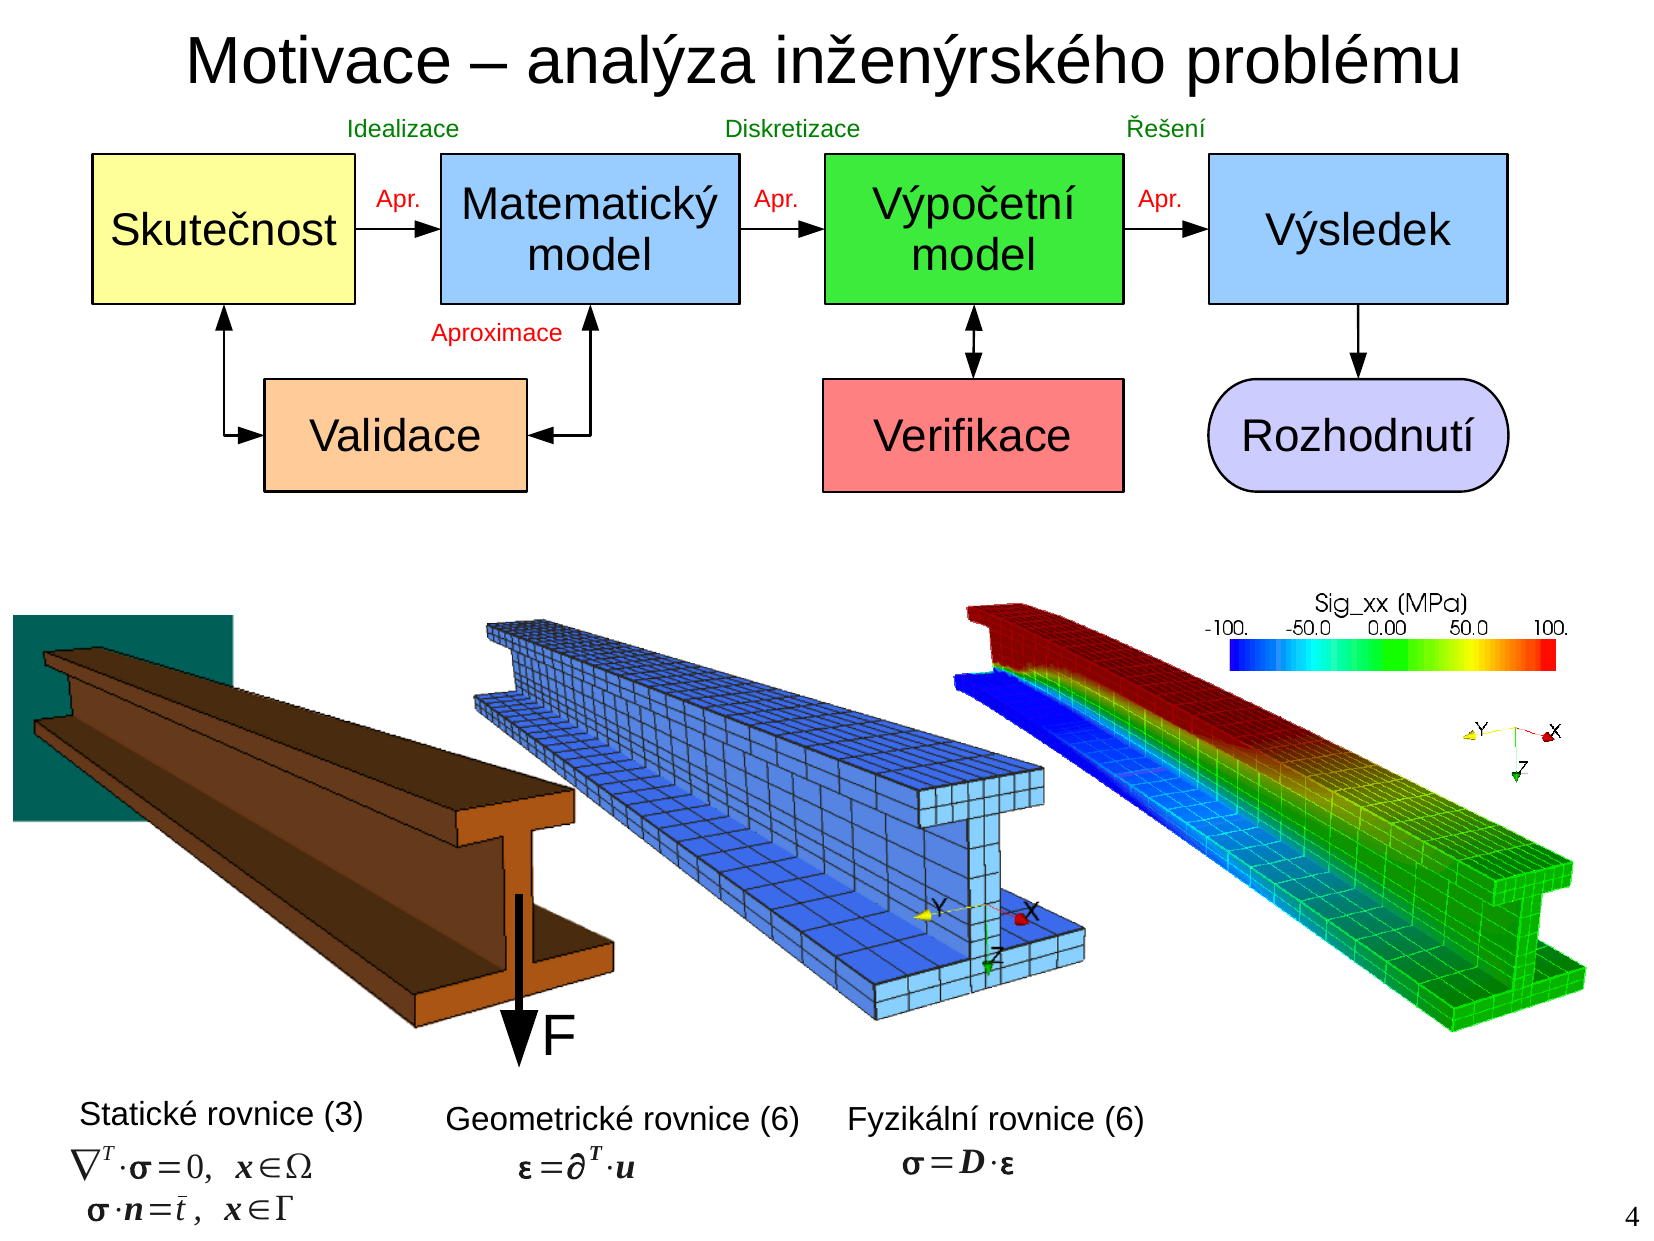

# Motivace – analýza inženýrského problému
Idealizace
Diskretizace
Řešení
Skutečnost
Matematický
model
Výpočetní
model
Výsledek
Apr.
Apr.
Apr.
Aproximace
Validace
Rozhodnutí
Verifikace
F
Statické rovnice (3)
Geometrické rovnice (6)
Fyzikální rovnice (6)
4